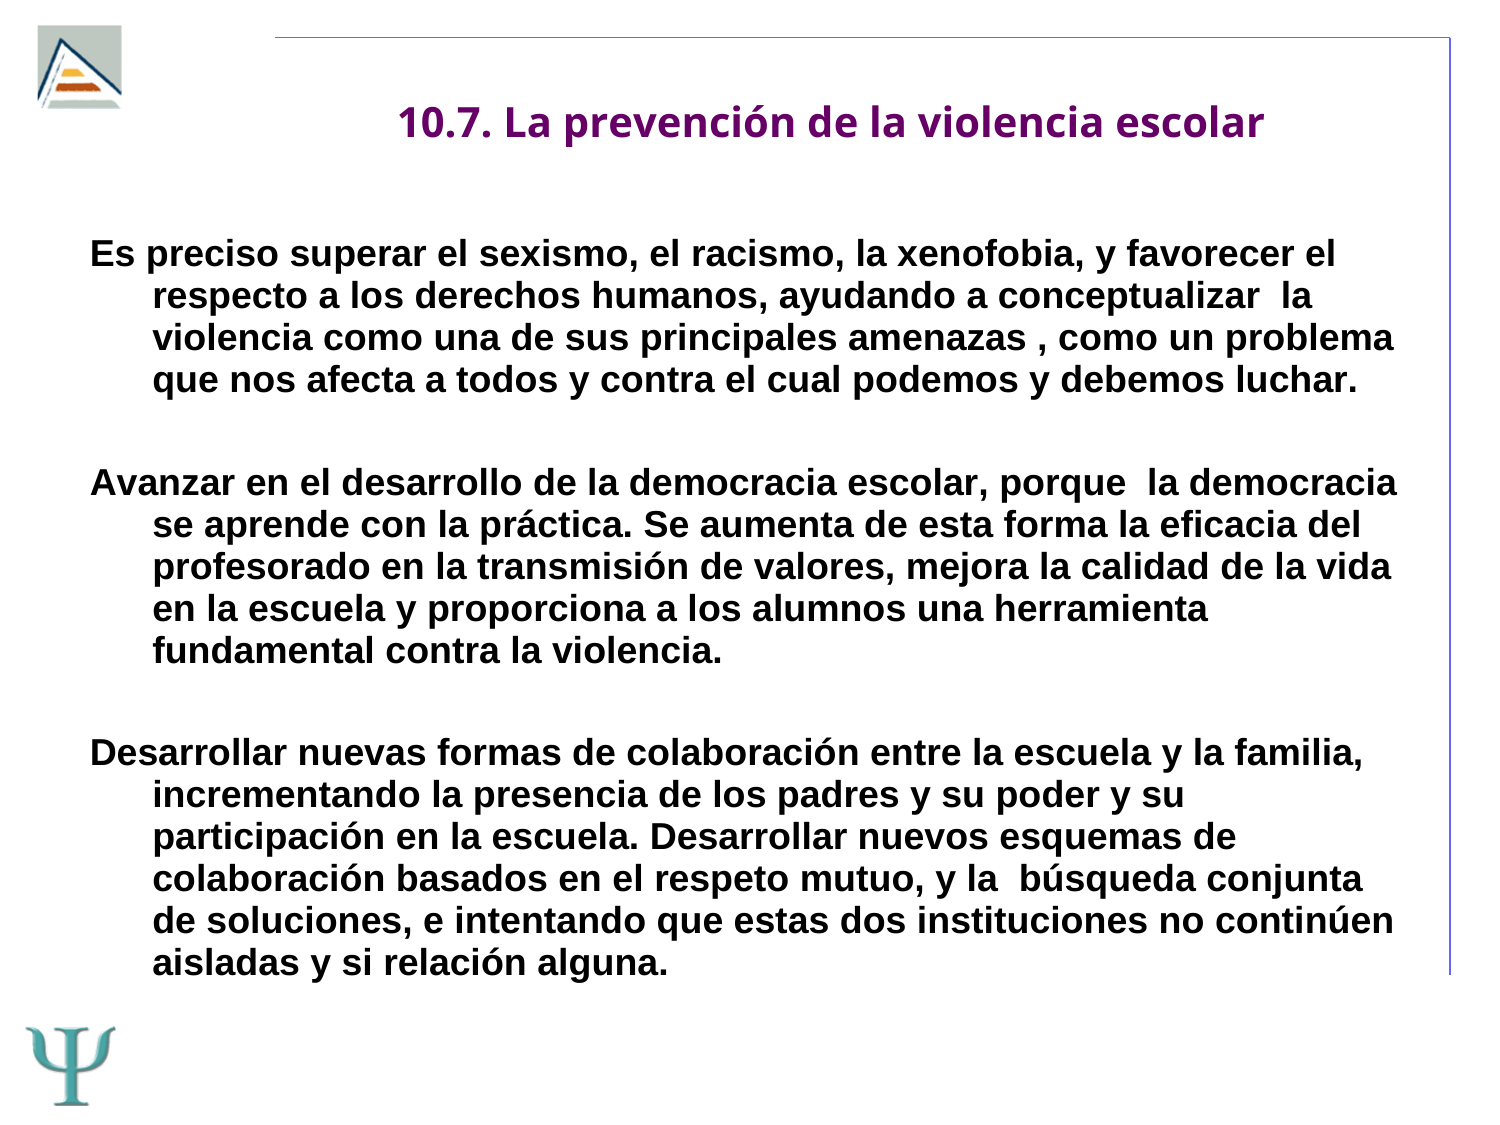

# 10.7. La prevención de la violencia escolar
Es preciso superar el sexismo, el racismo, la xenofobia, y favorecer el respecto a los derechos humanos, ayudando a conceptualizar la violencia como una de sus principales amenazas , como un problema que nos afecta a todos y contra el cual podemos y debemos luchar.
Avanzar en el desarrollo de la democracia escolar, porque la democracia se aprende con la práctica. Se aumenta de esta forma la eficacia del profesorado en la transmisión de valores, mejora la calidad de la vida en la escuela y proporciona a los alumnos una herramienta fundamental contra la violencia.
Desarrollar nuevas formas de colaboración entre la escuela y la familia, incrementando la presencia de los padres y su poder y su participación en la escuela. Desarrollar nuevos esquemas de colaboración basados en el respeto mutuo, y la búsqueda conjunta de soluciones, e intentando que estas dos instituciones no continúen aisladas y si relación alguna.